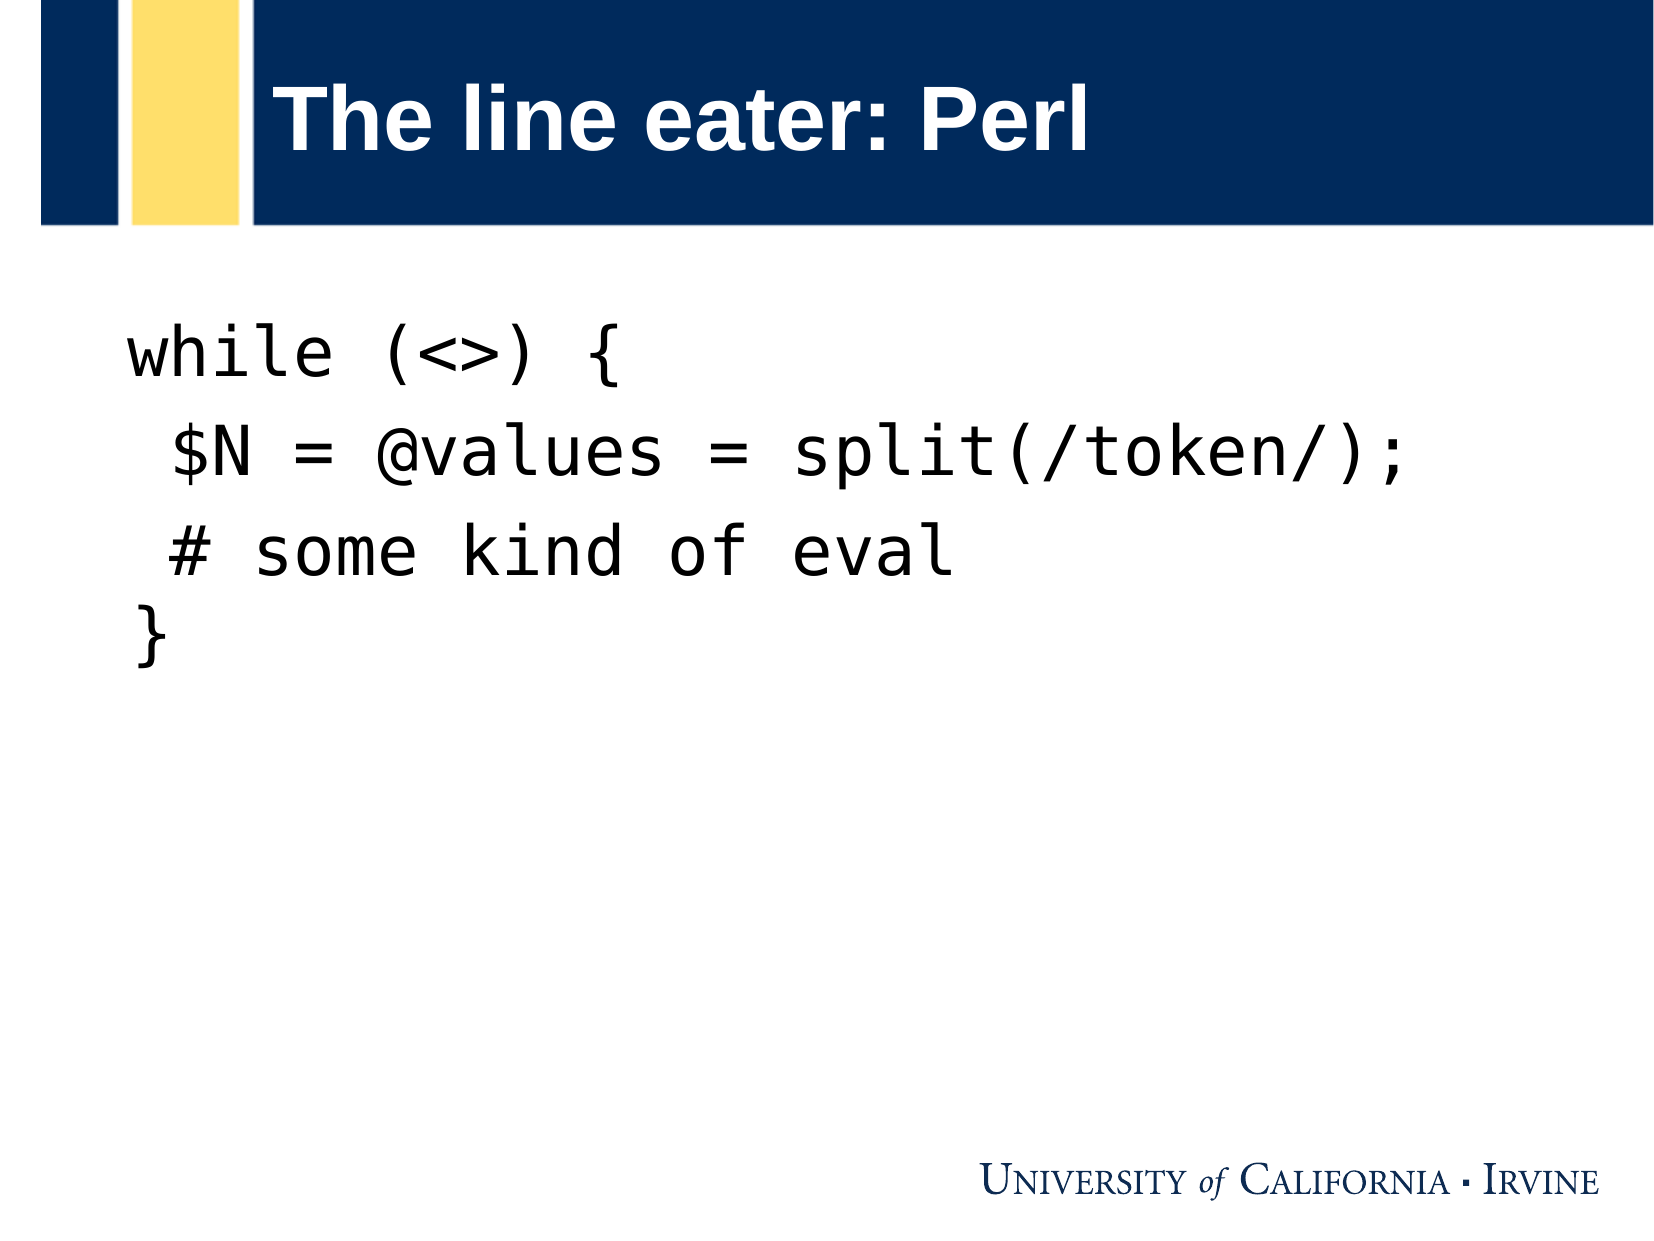

# The line eater: Perl
while (<>) {
$N = @values = split(/token/);
# some kind of eval }